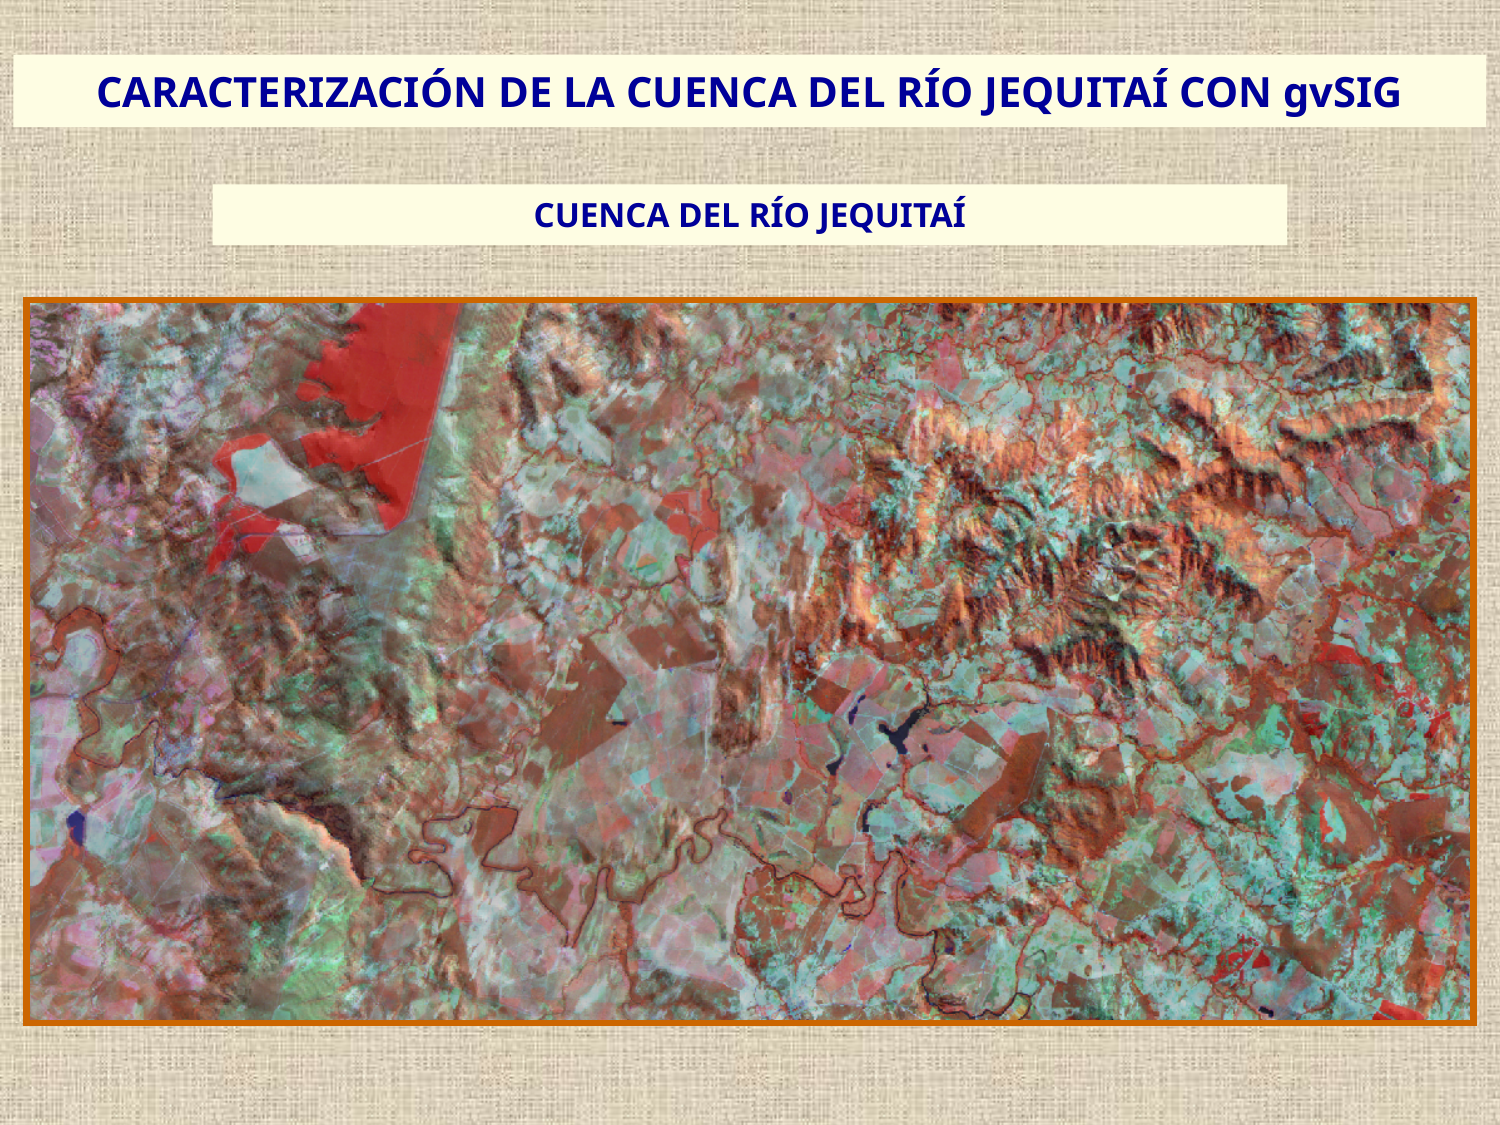

CARACTERIZACIÓN DE LA CUENCA DEL RÍO JEQUITAÍ CON gvSIG
CUENCA DEL RÍO JEQUITAÍ